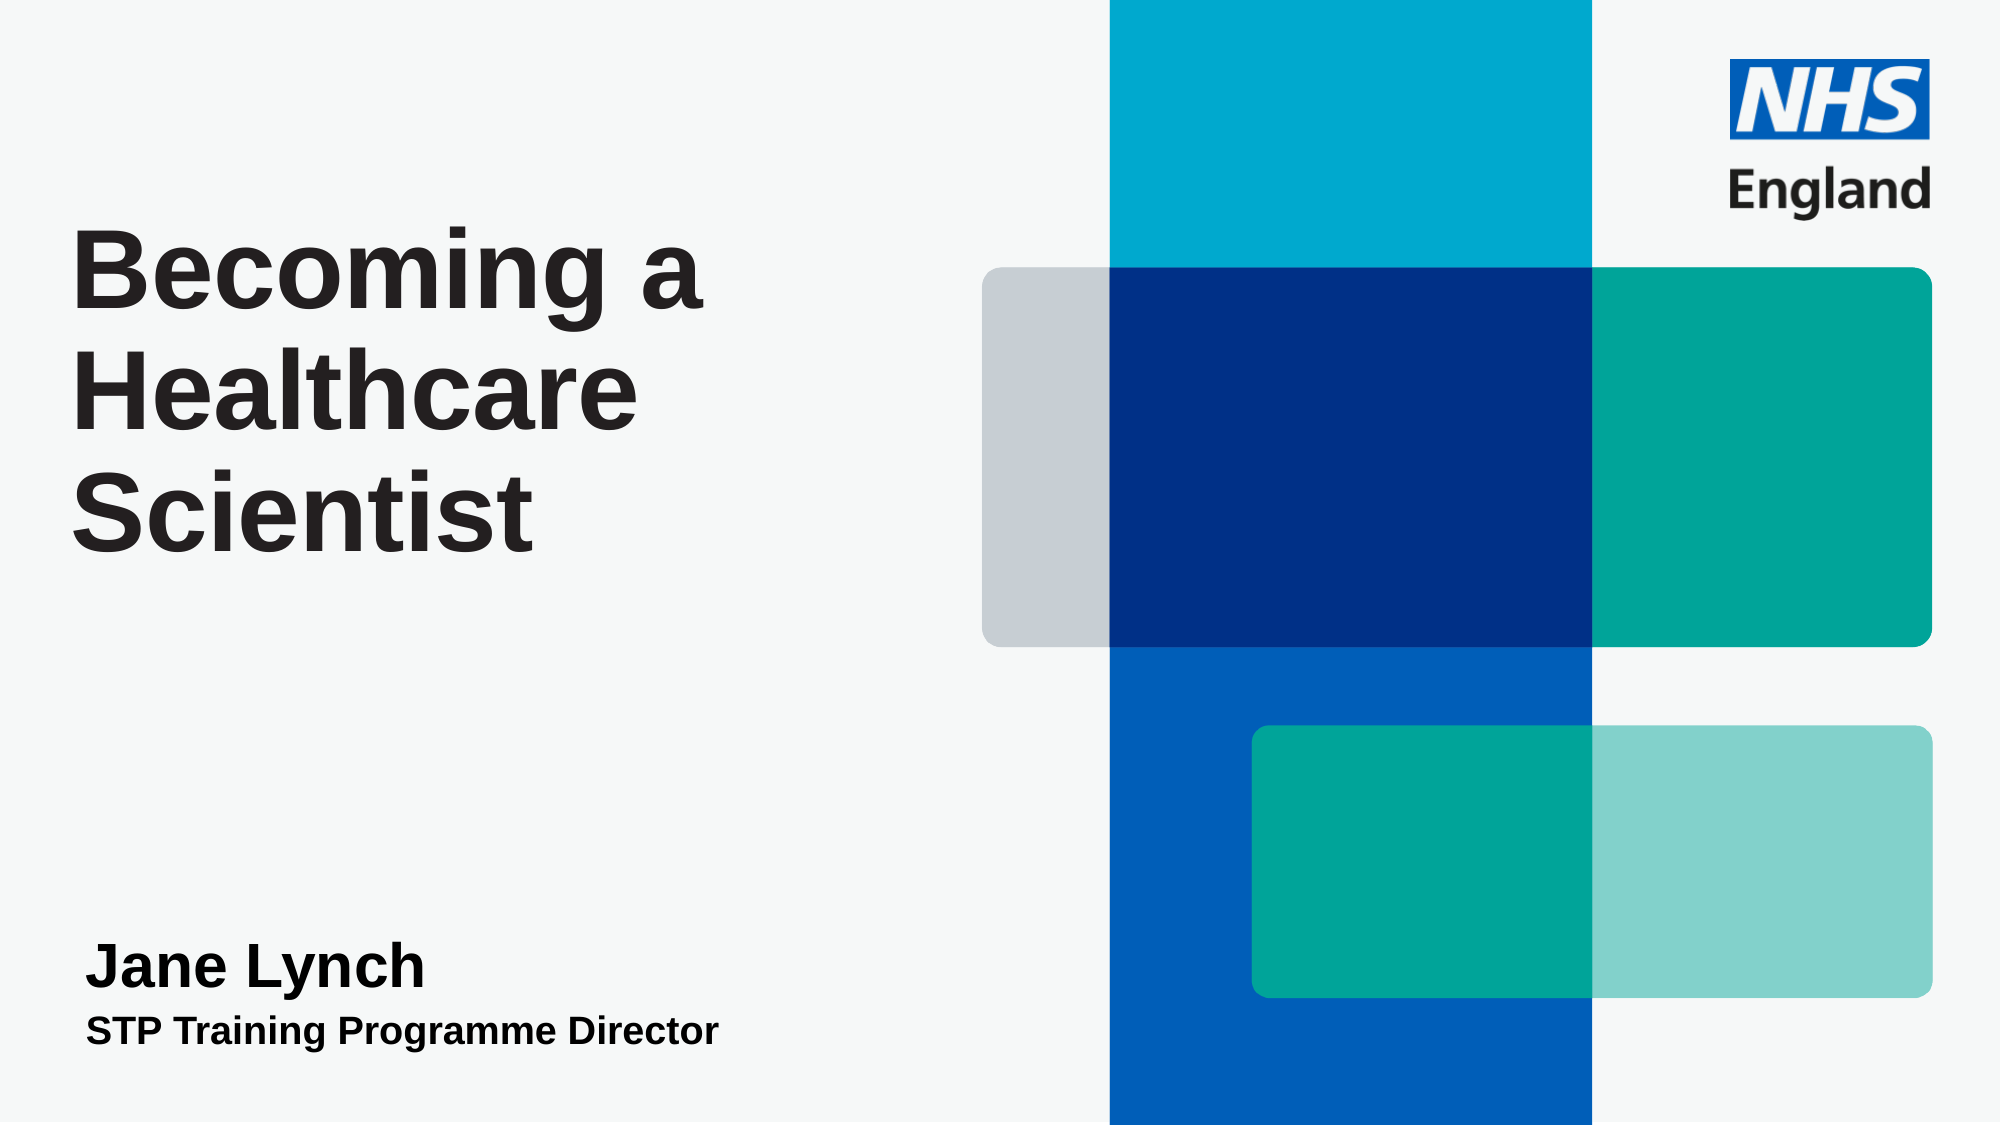

# Becoming a Healthcare Scientist
Jane Lynch
STP Training Programme Director